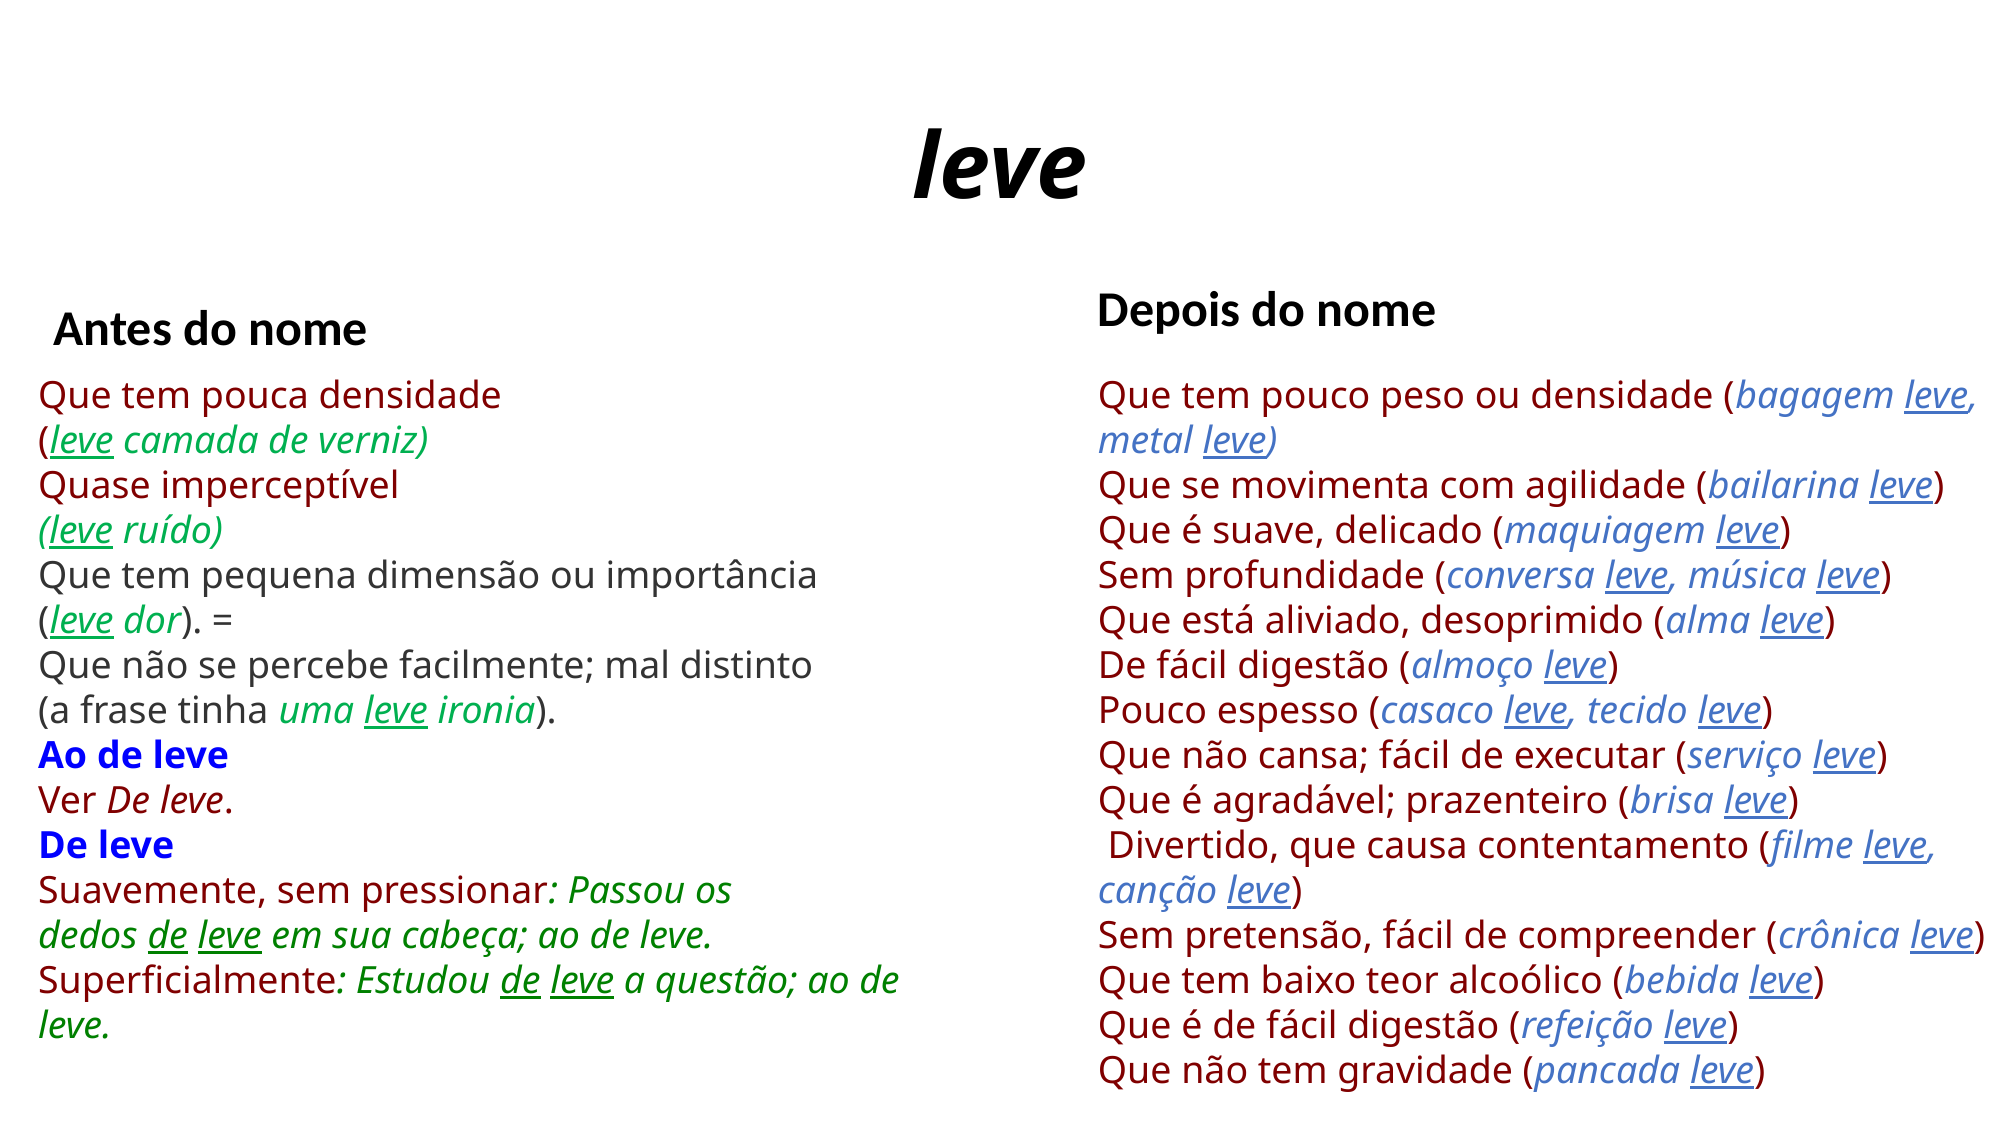

# leve
Depois do nome
Antes do nome
Que tem pouca densidade
(leve camada de verniz)
Quase imperceptível
(leve ruído)
Que tem pequena dimensão ou importância
(leve dor). =
Que não se percebe facilmente; mal distinto
(a frase tinha uma leve ironia).
Ao de leve
Ver De leve.
De leve
Suavemente, sem pressionar: Passou os dedos de leve em sua cabeça; ao de leve.
Superficialmente: Estudou de leve a questão; ao de leve.
Que tem pouco peso ou densidade (bagagem leve, metal leve)
Que se movimenta com agilidade (bailarina leve)
Que é suave, delicado (maquiagem leve)
Sem profundidade (conversa leve, música leve)
Que está aliviado, desoprimido (alma leve)
De fácil digestão (almoço leve)
Pouco espesso (casaco leve, tecido leve)
Que não cansa; fácil de executar (serviço leve)
Que é agradável; prazenteiro (brisa leve)
 Divertido, que causa contentamento (filme leve, canção leve)
Sem pretensão, fácil de compreender (crônica leve)
Que tem baixo teor alcoólico (bebida leve)
Que é de fácil digestão (refeição leve)
Que não tem gravidade (pancada leve)